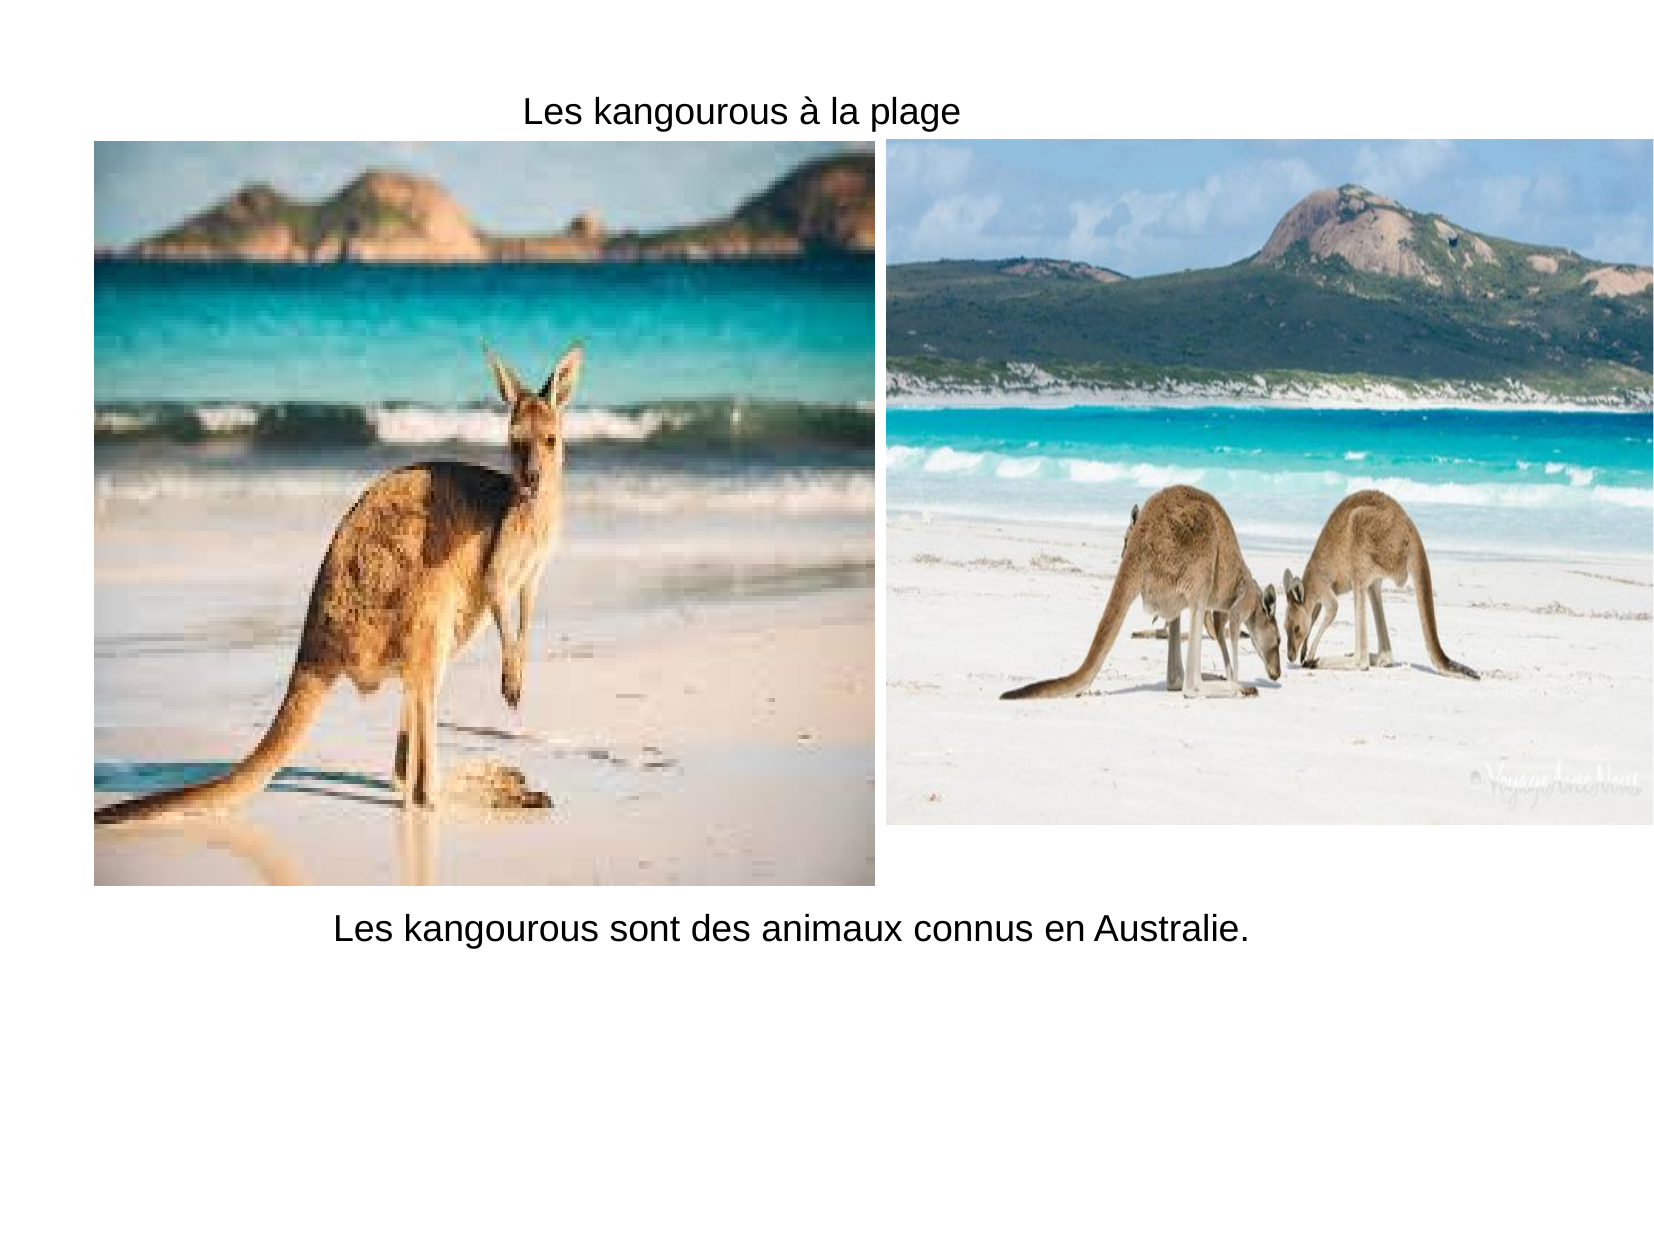

Les kangourous à la plage
Les kangourous sont des animaux connus en Australie.